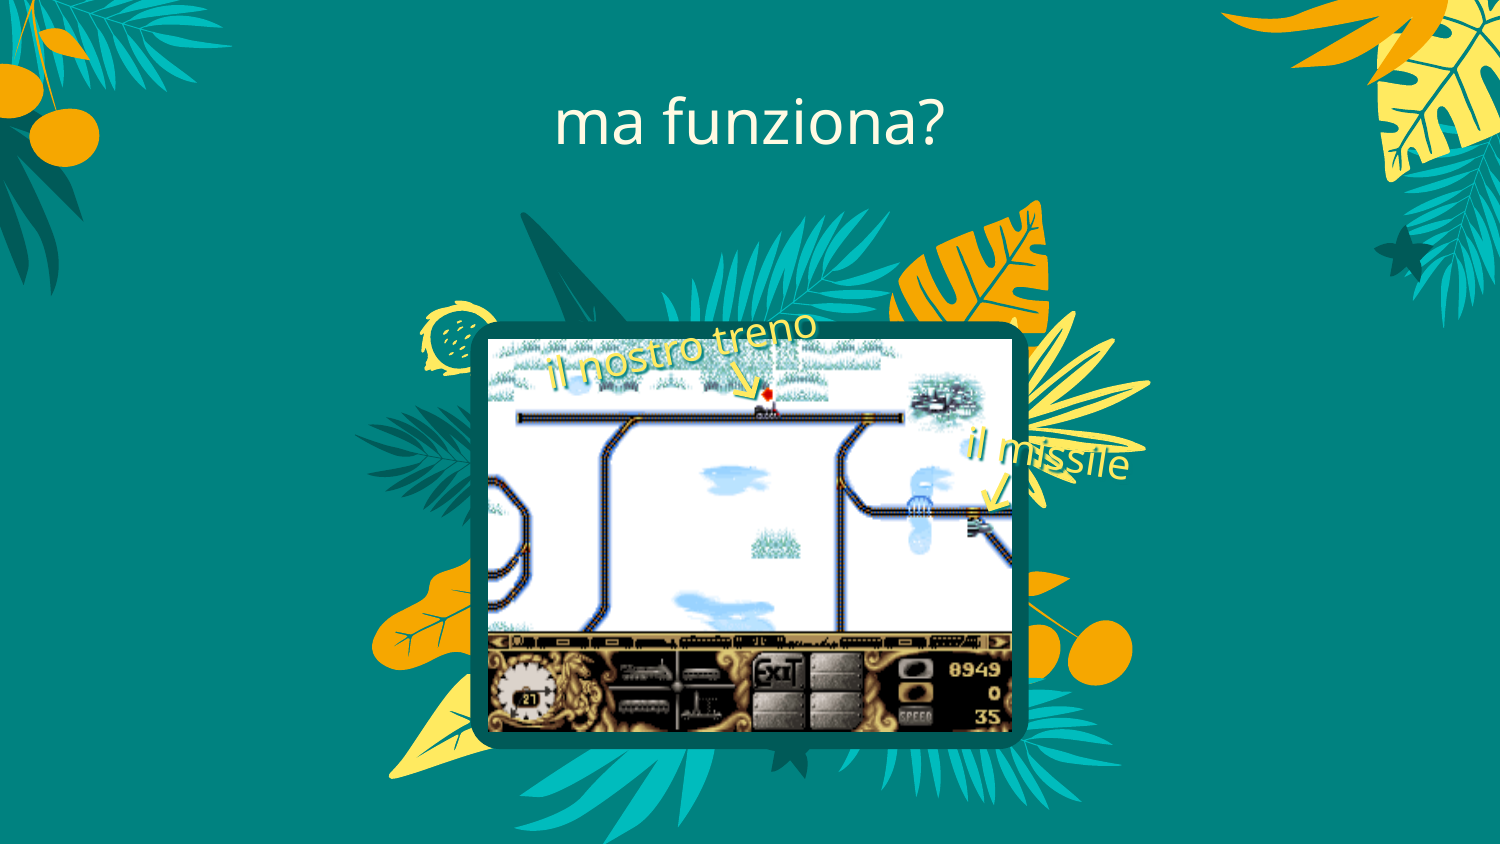

# ma funziona?
il nostro treno
il missile